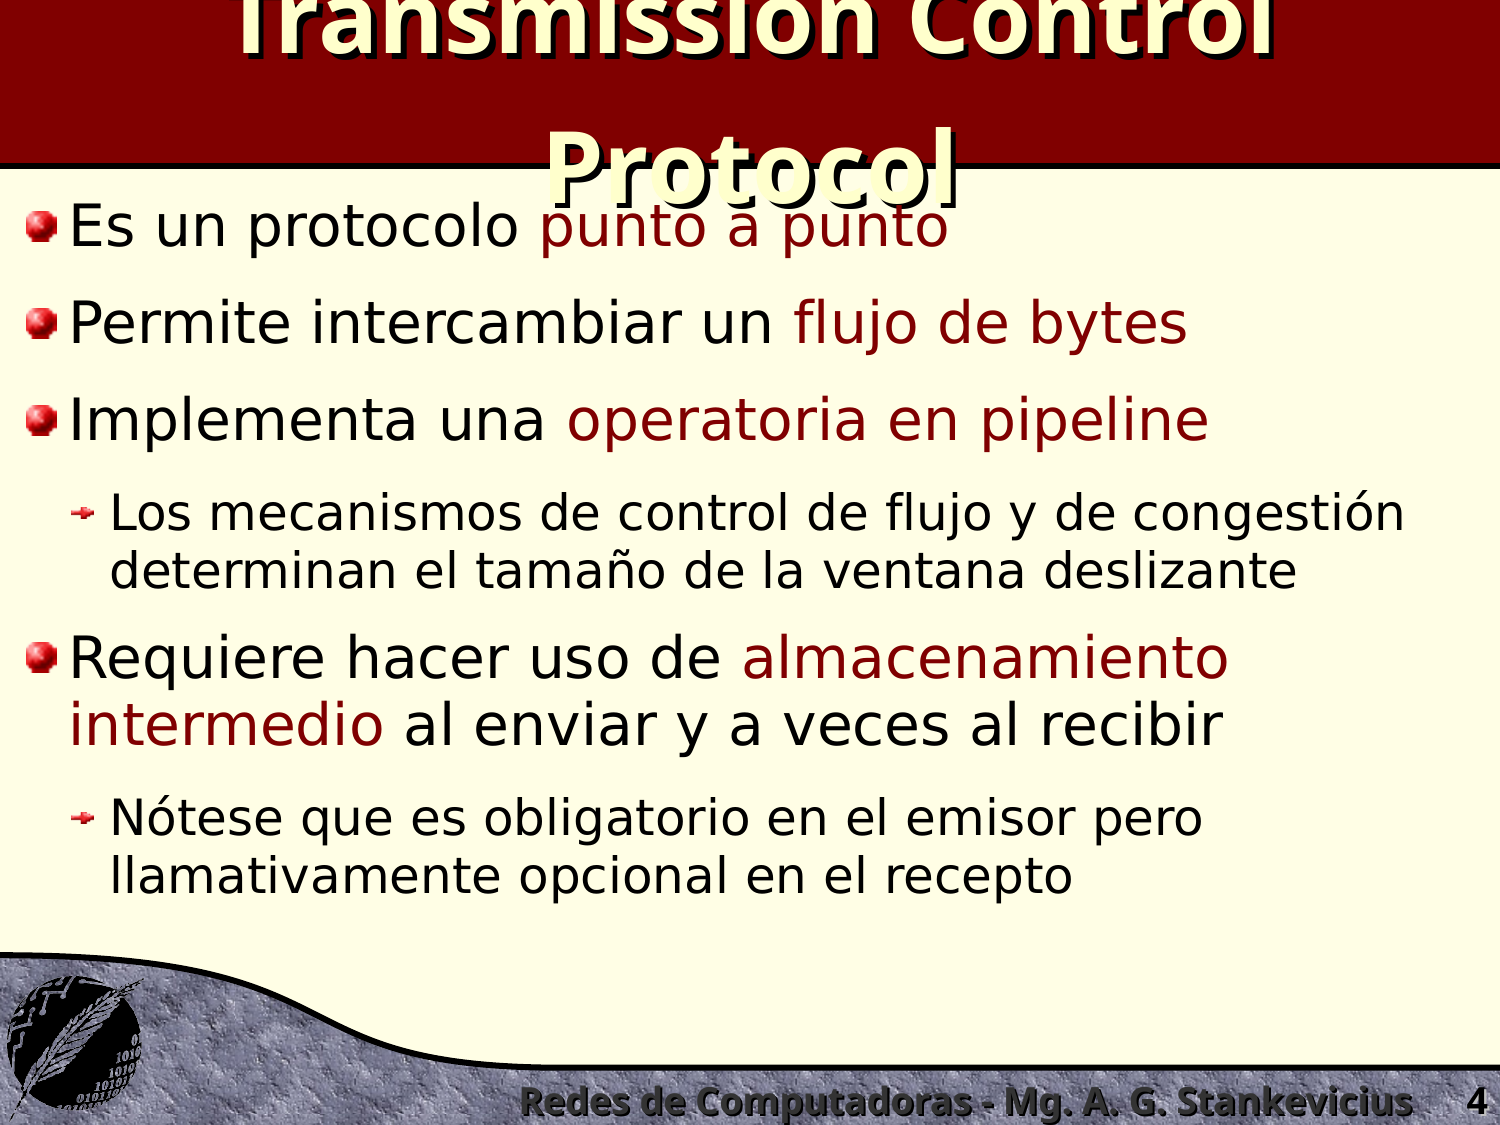

# Transmission Control Protocol
Es un protocolo punto a punto
Permite intercambiar un flujo de bytes
Implementa una operatoria en pipeline
Los mecanismos de control de flujo y de congestión determinan el tamaño de la ventana deslizante
Requiere hacer uso de almacenamiento intermedio al enviar y a veces al recibir
Nótese que es obligatorio en el emisor pero llamativamente opcional en el recepto
4